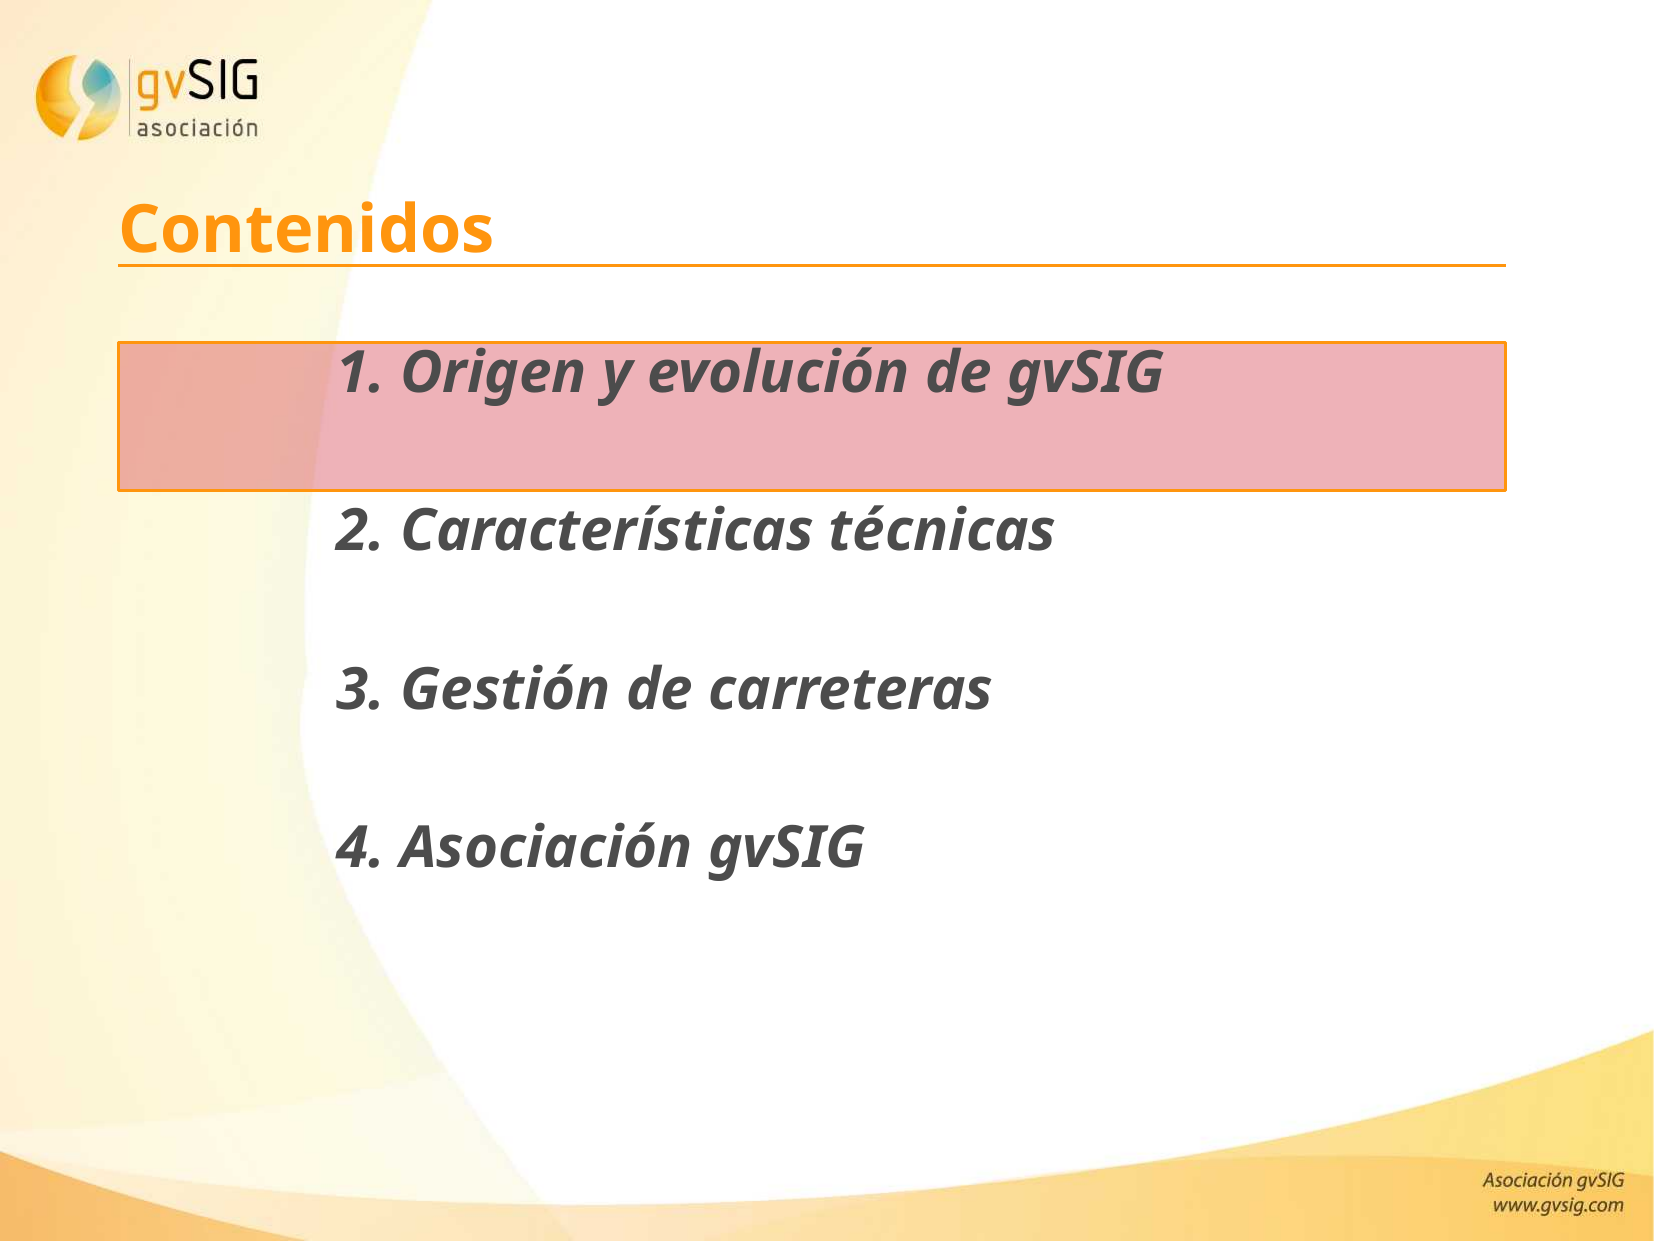

# Contenidos
1. Origen y evolución de gvSIG
2. Características técnicas
3. Gestión de carreteras
4. Asociación gvSIG